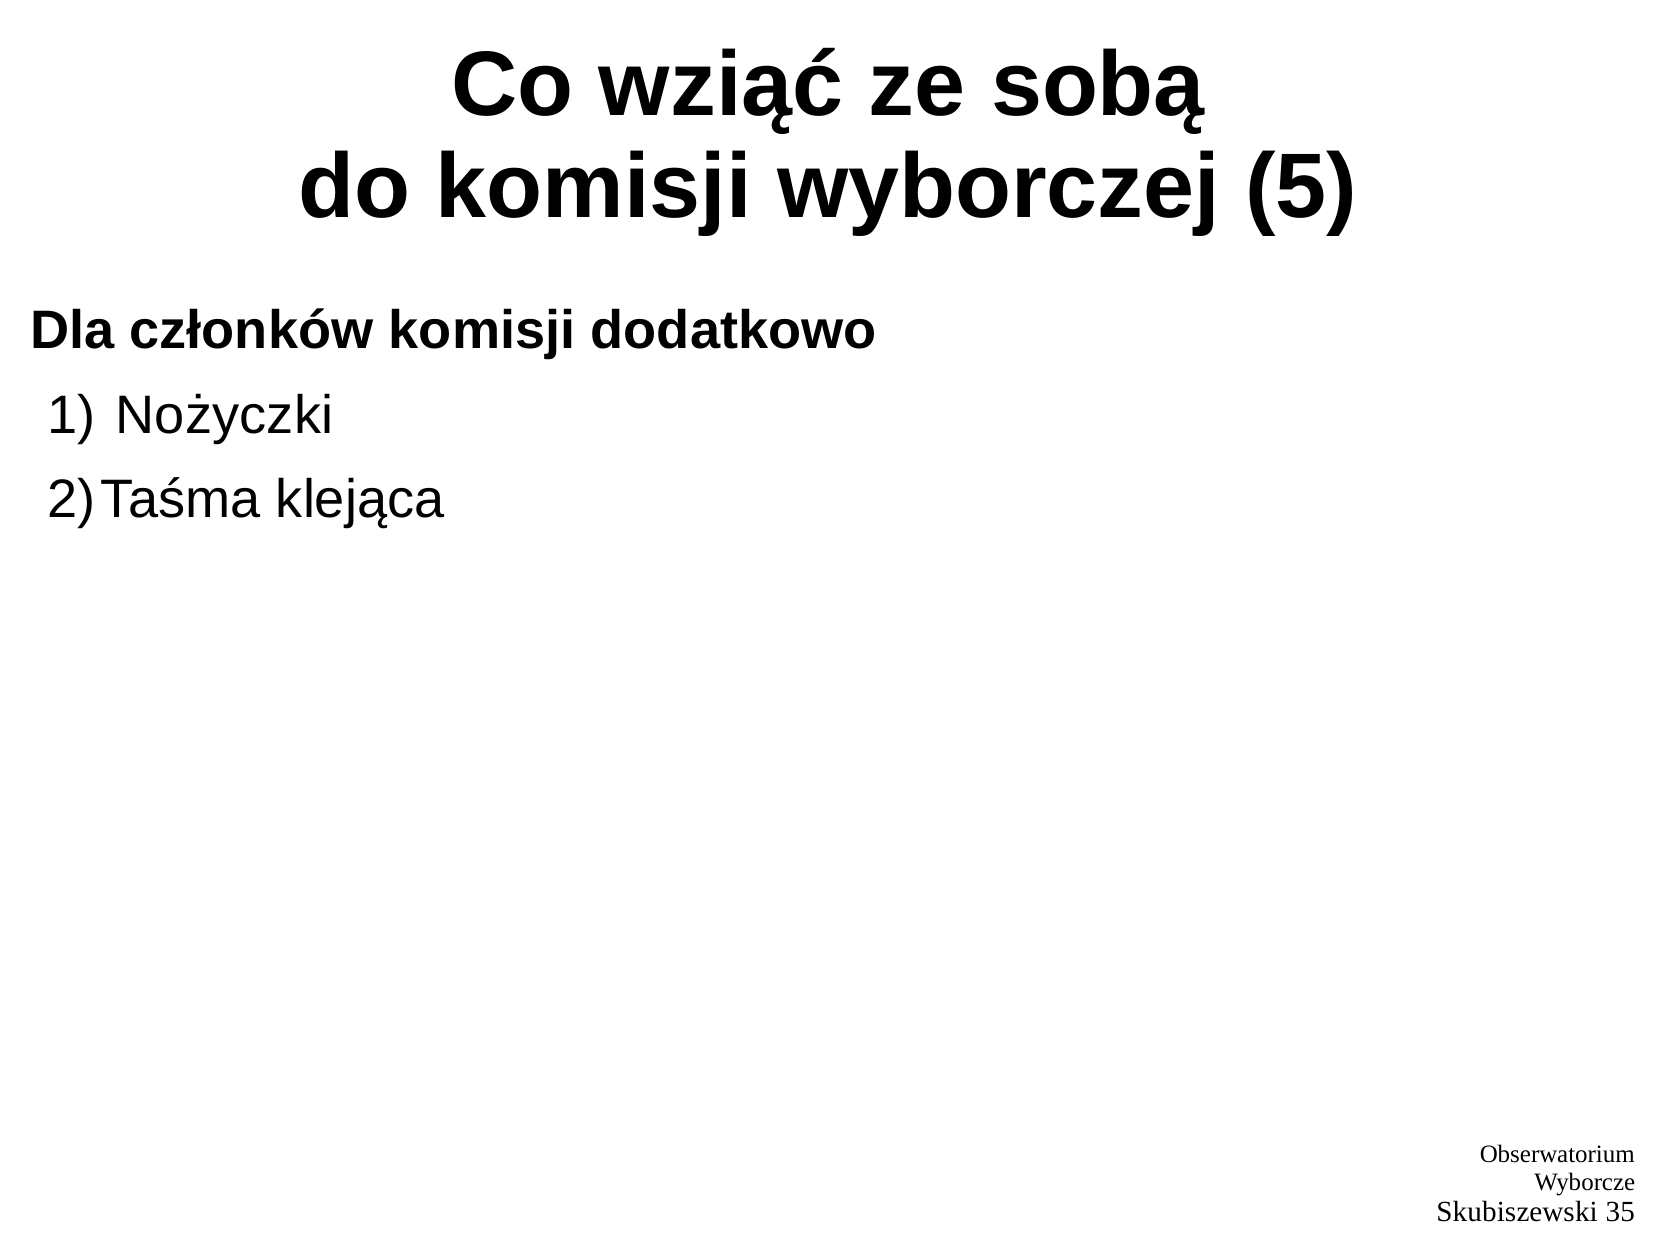

# Co wziąć ze sobą do komisji wyborczej (5)
Dla członków komisji dodatkowo
 Nożyczki
Taśma klejąca
35